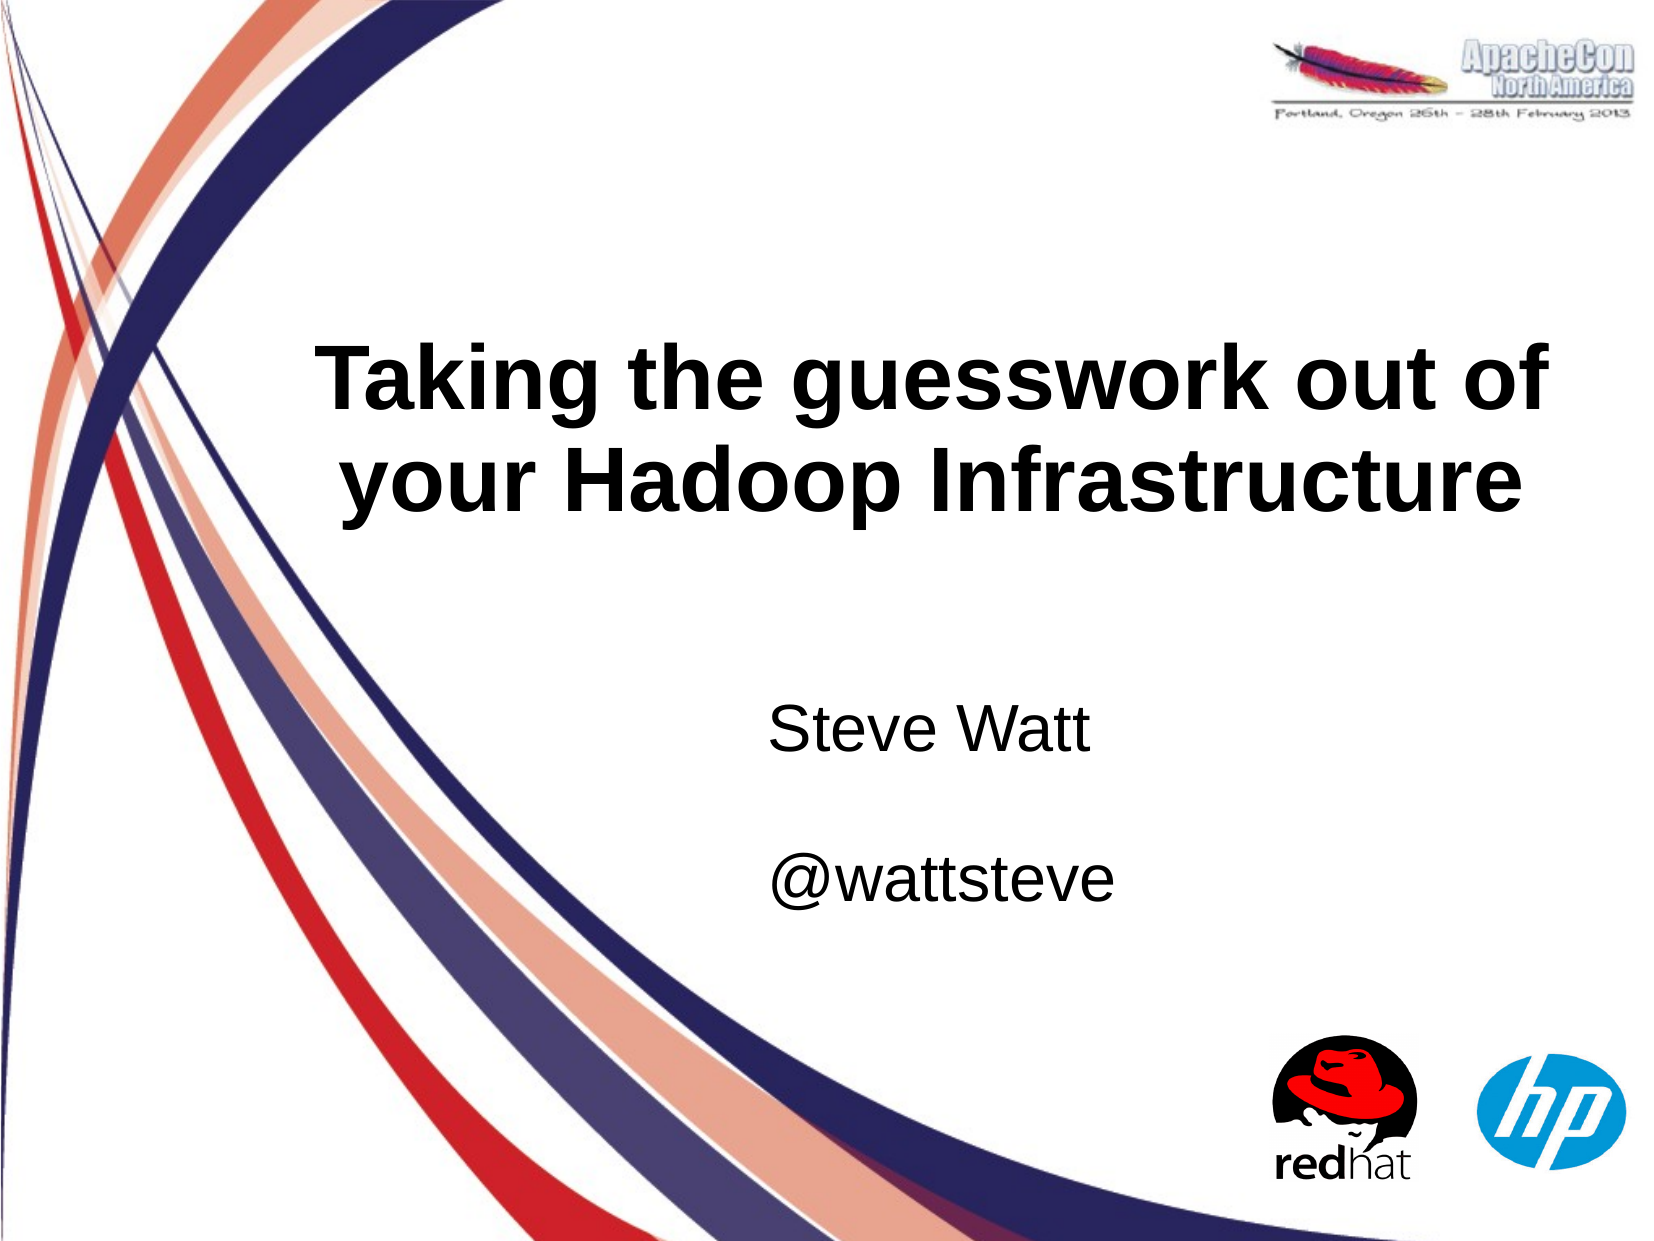

# Taking the guesswork out of your Hadoop Infrastructure
Steve Watt
@wattsteve